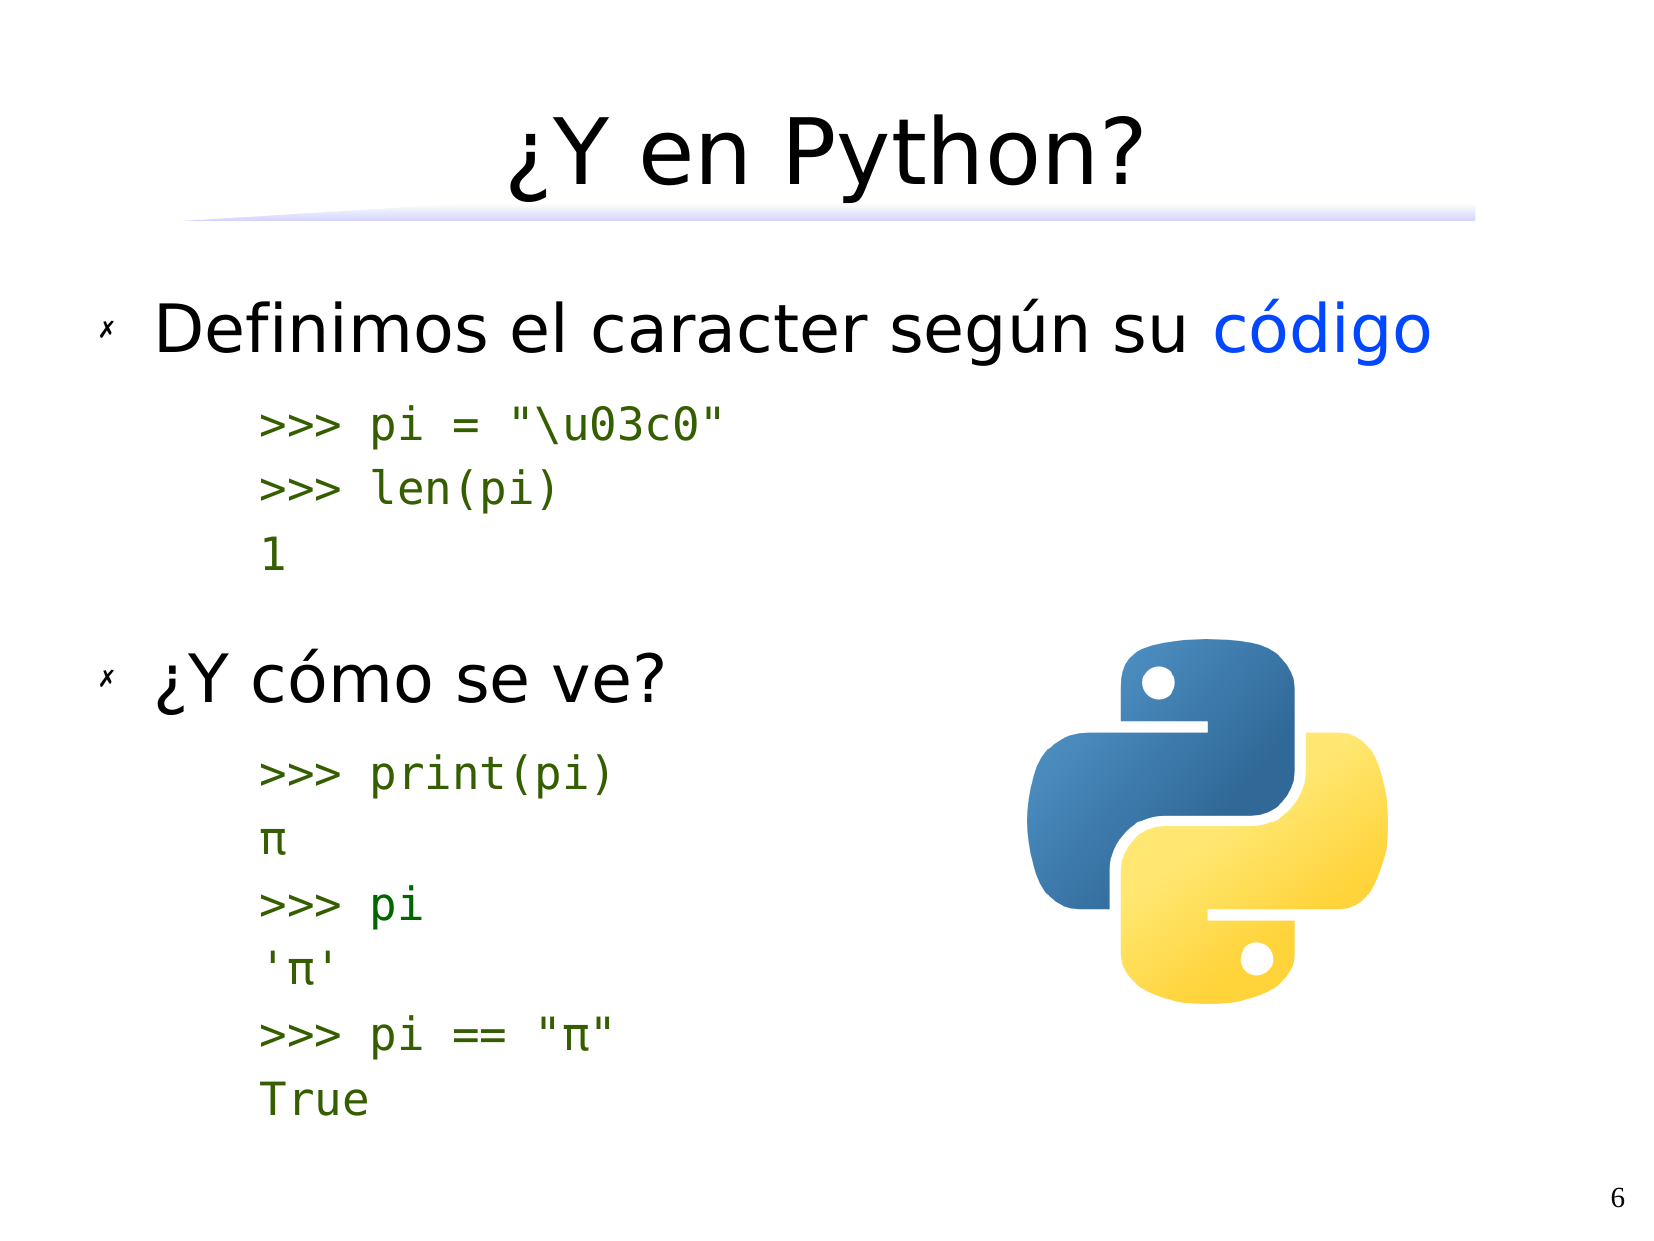

# ¿Y en Python?
Definimos el caracter según su código
>>> pi = "\u03c0"
>>> len(pi)
1
¿Y cómo se ve?
>>> print(pi)
π
>>> pi
'π'
>>> pi == "π"
True
6